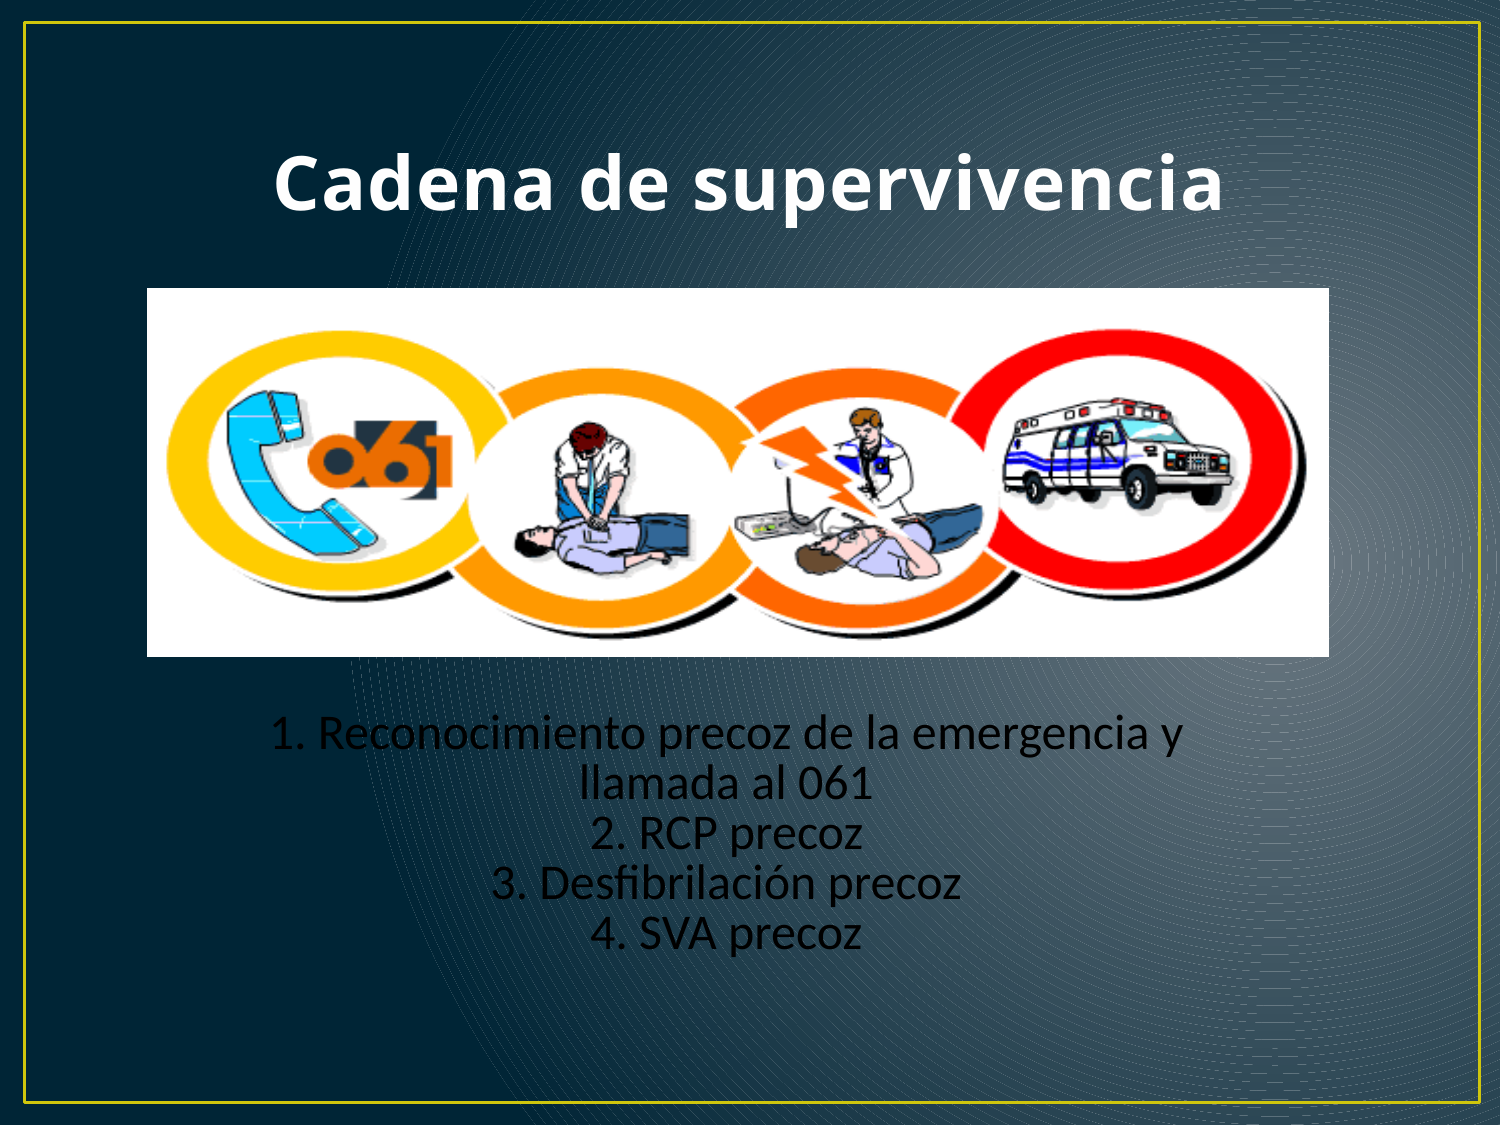

# Cadena de supervivencia
1. Reconocimiento precoz de la emergencia y llamada al 061
2. RCP precoz
3. Desfibrilación precoz
4. SVA precoz